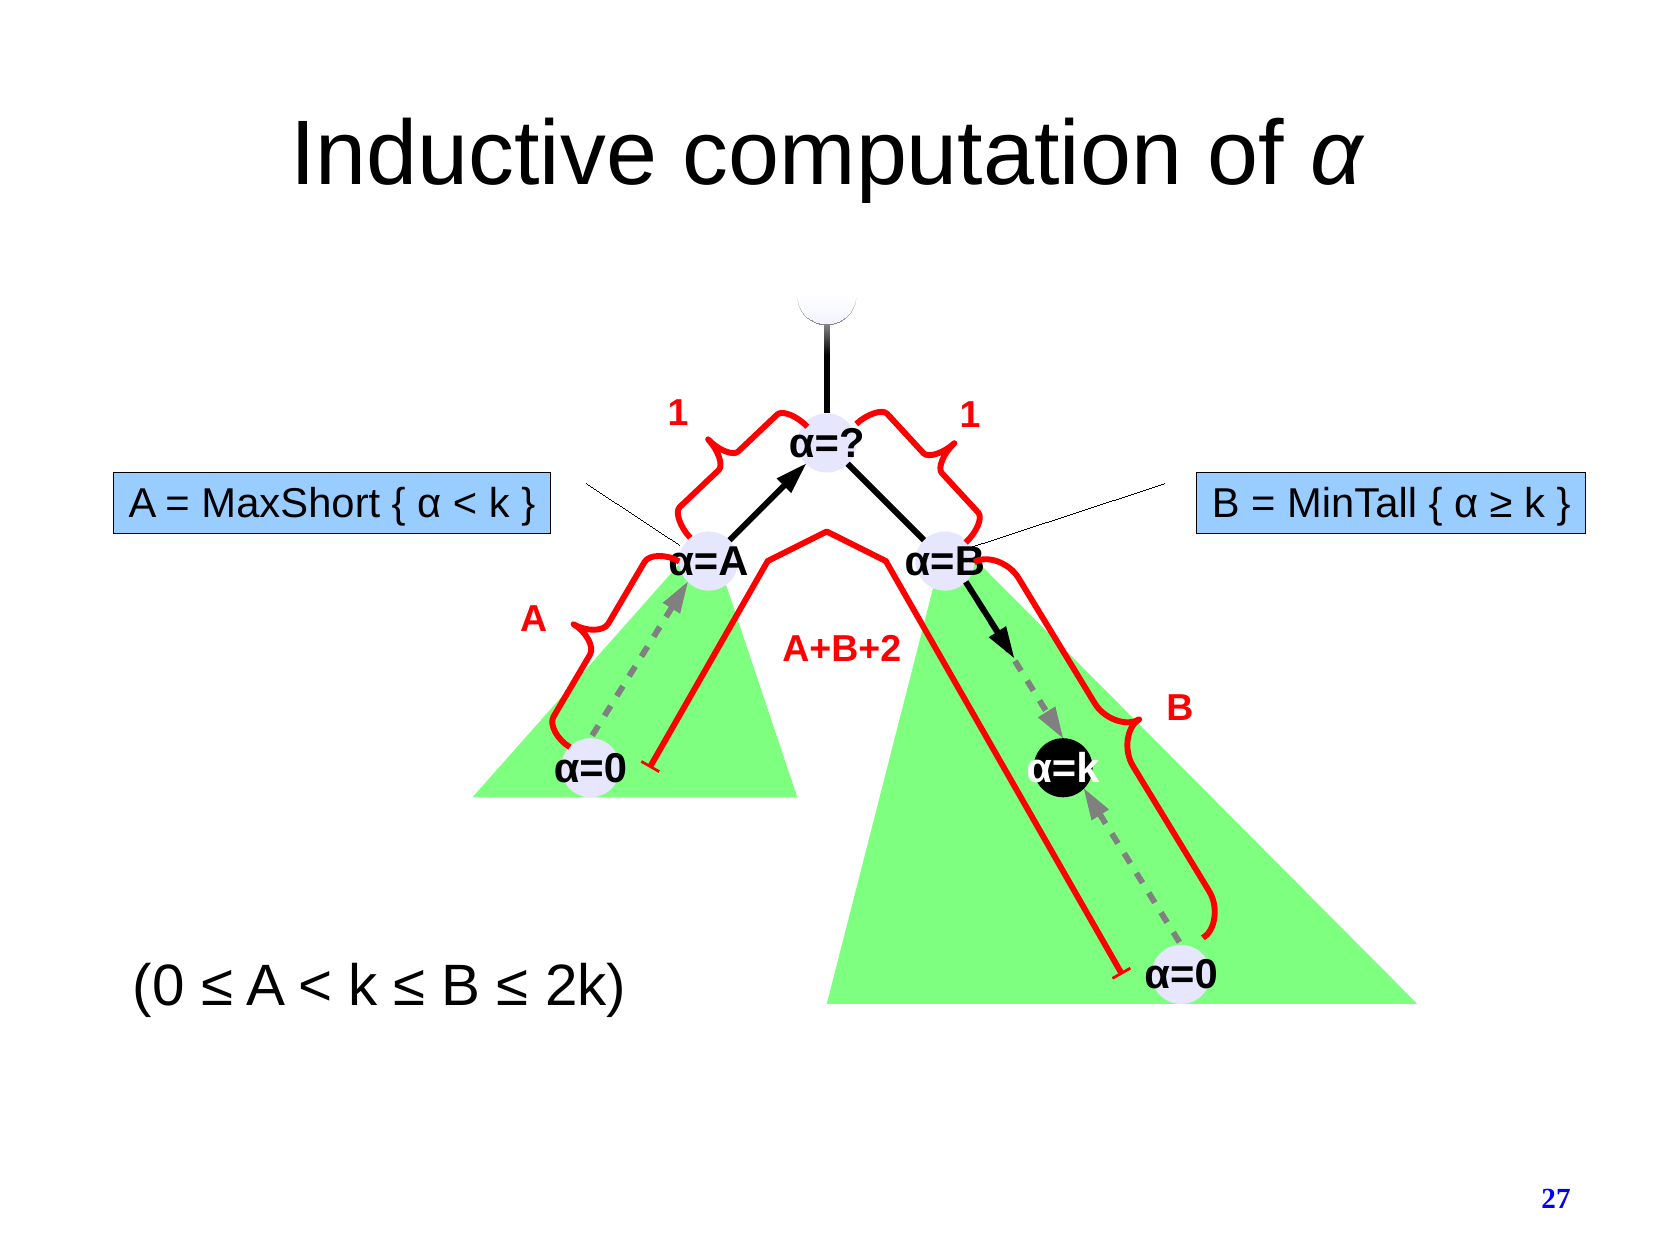

# Inductive computation of α
1
1
α=?
A = MaxShort { α < k }
B = MinTall { α ≥ k }
α=A
α=B
A
A+B+2
B
α=0
α=k
(0 ≤ A < k ≤ B ≤ 2k)
α=0
27